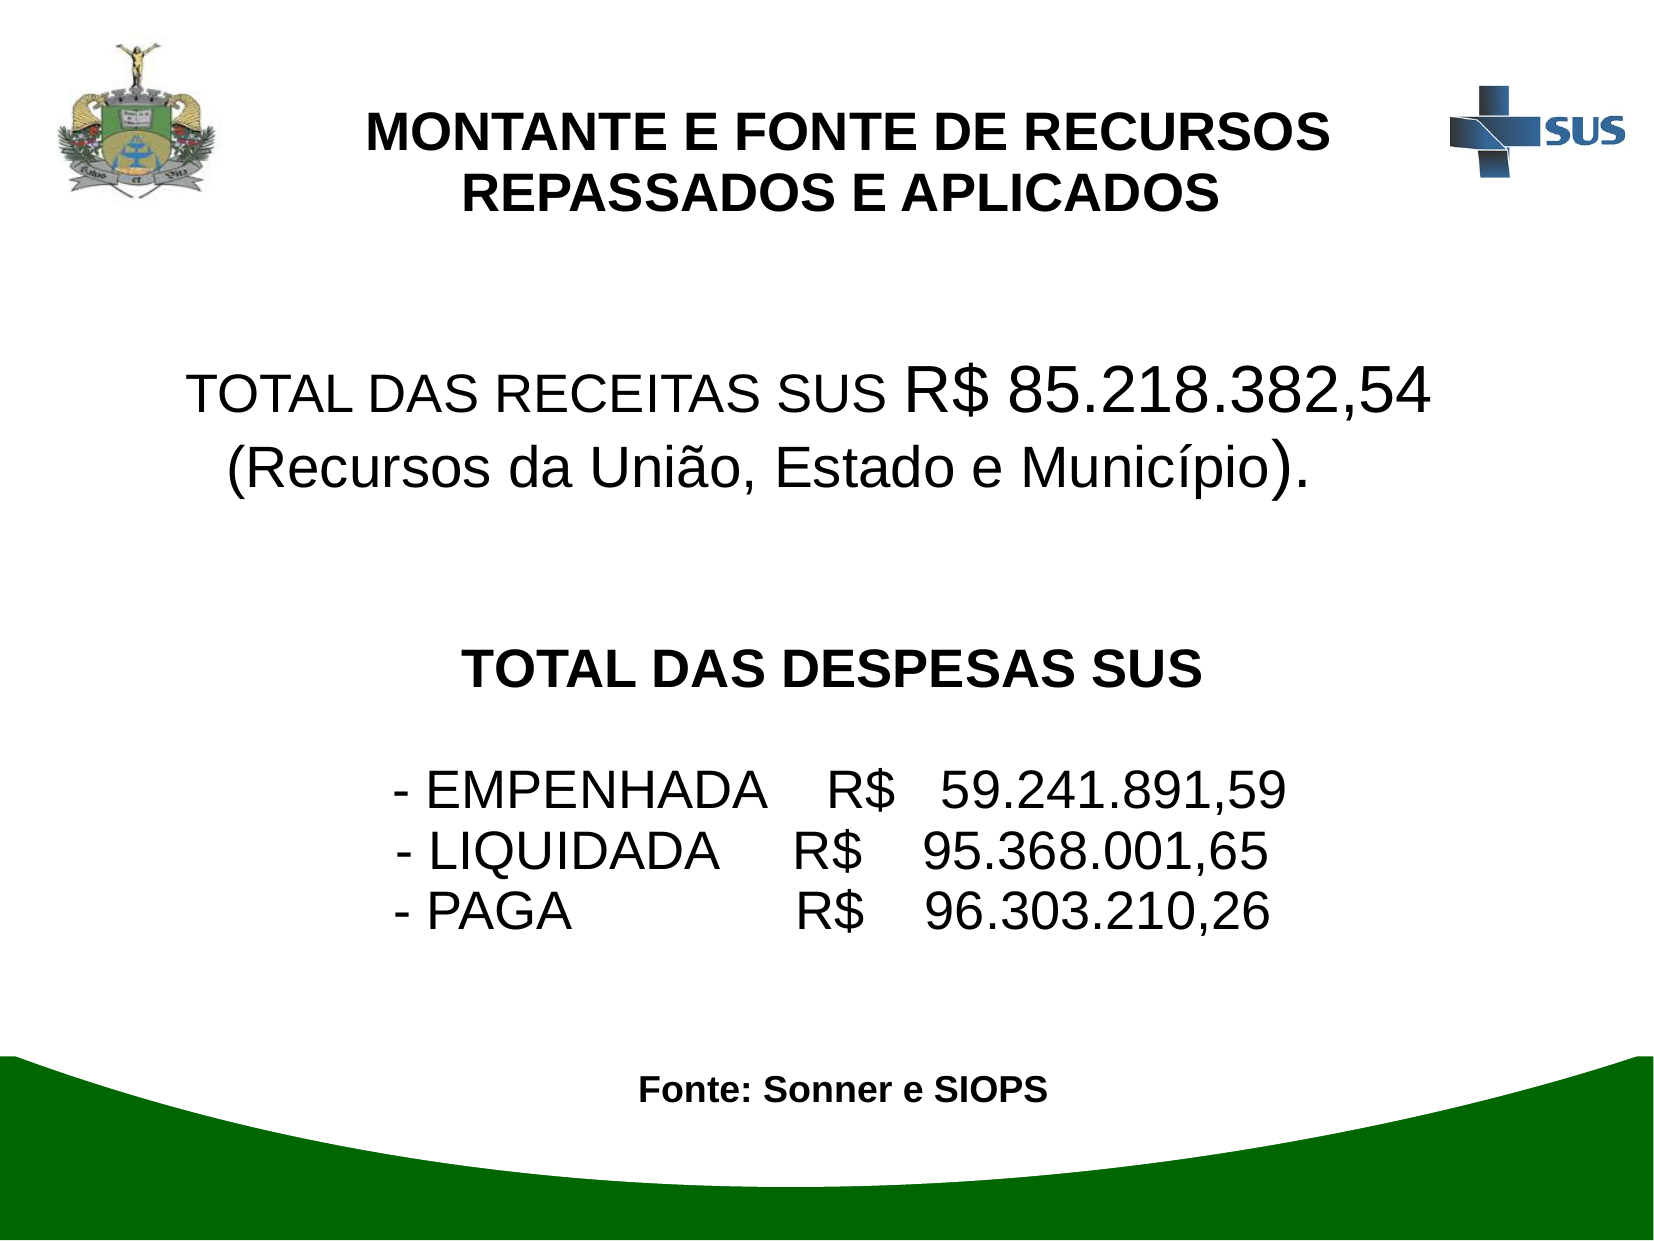

MONTANTE E FONTE DE RECURSOS REPASSADOS E APLICADOS
TOTAL DAS RECEITAS SUS R$ 85.218.382,54
 (Recursos da União, Estado e Município).
TOTAL DAS DESPESAS SUS
 - EMPENHADA R$ 59.241.891,59
- LIQUIDADA R$ 95.368.001,65
- PAGA R$ 96.303.210,26
Fonte: Sonner e SIOPS